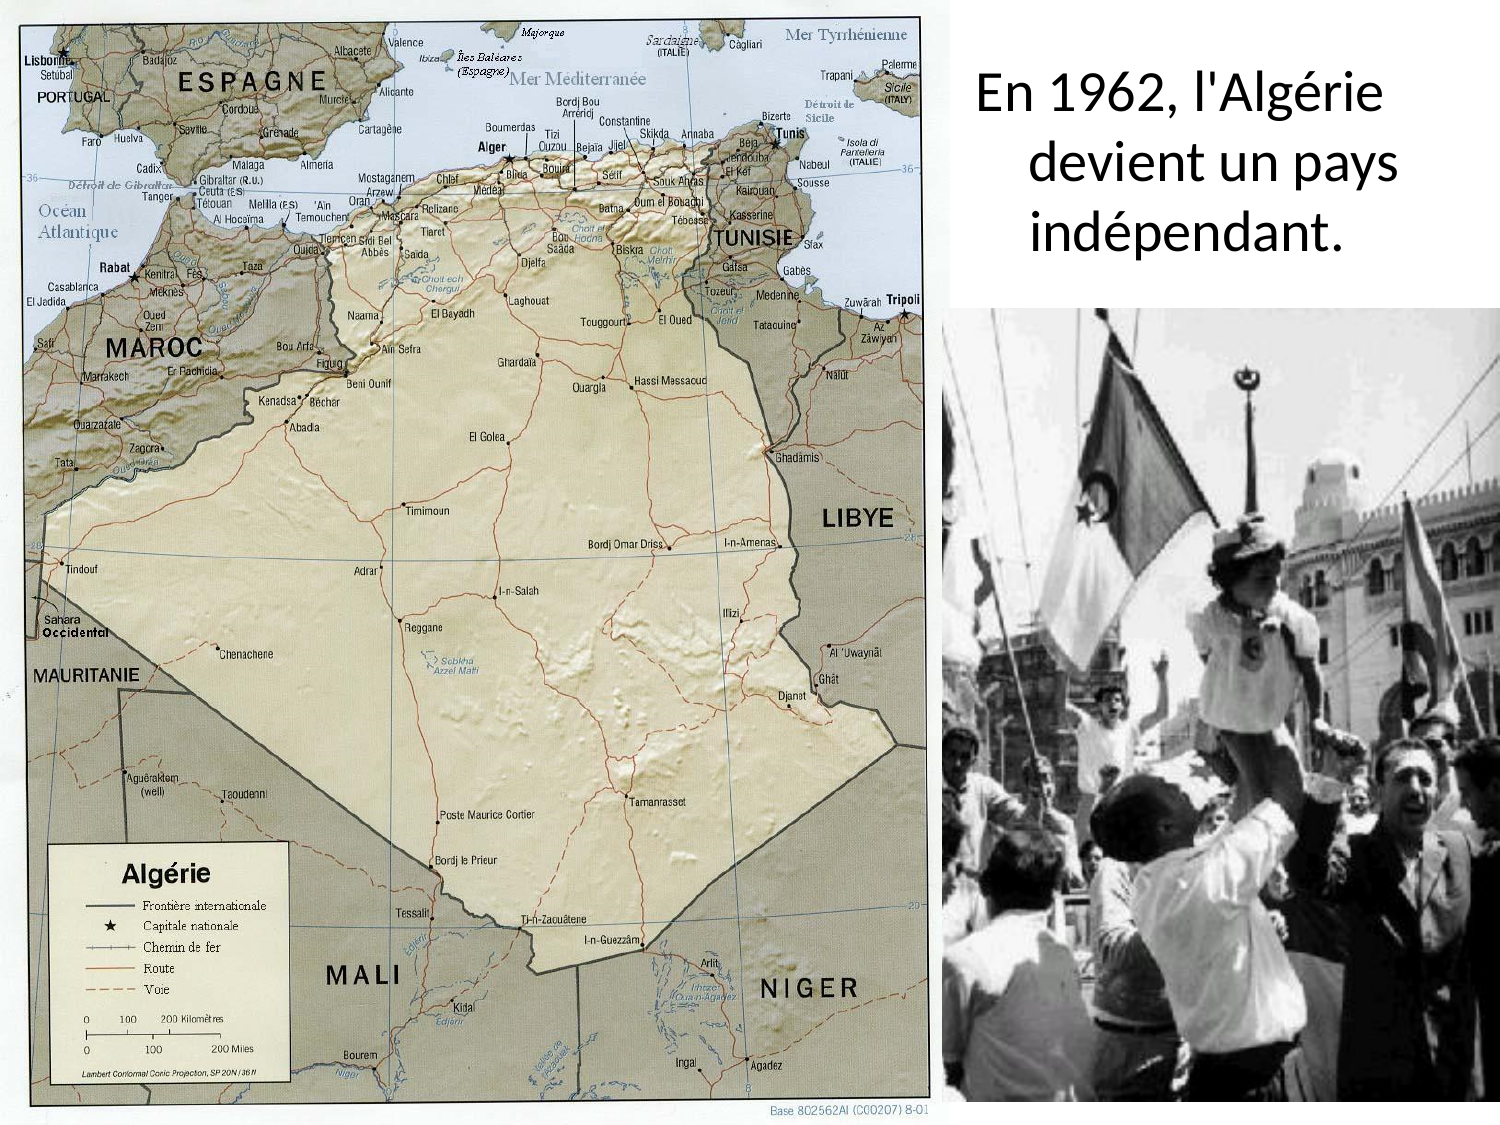

# En 1962, l'Algérie devient un pays indépendant.